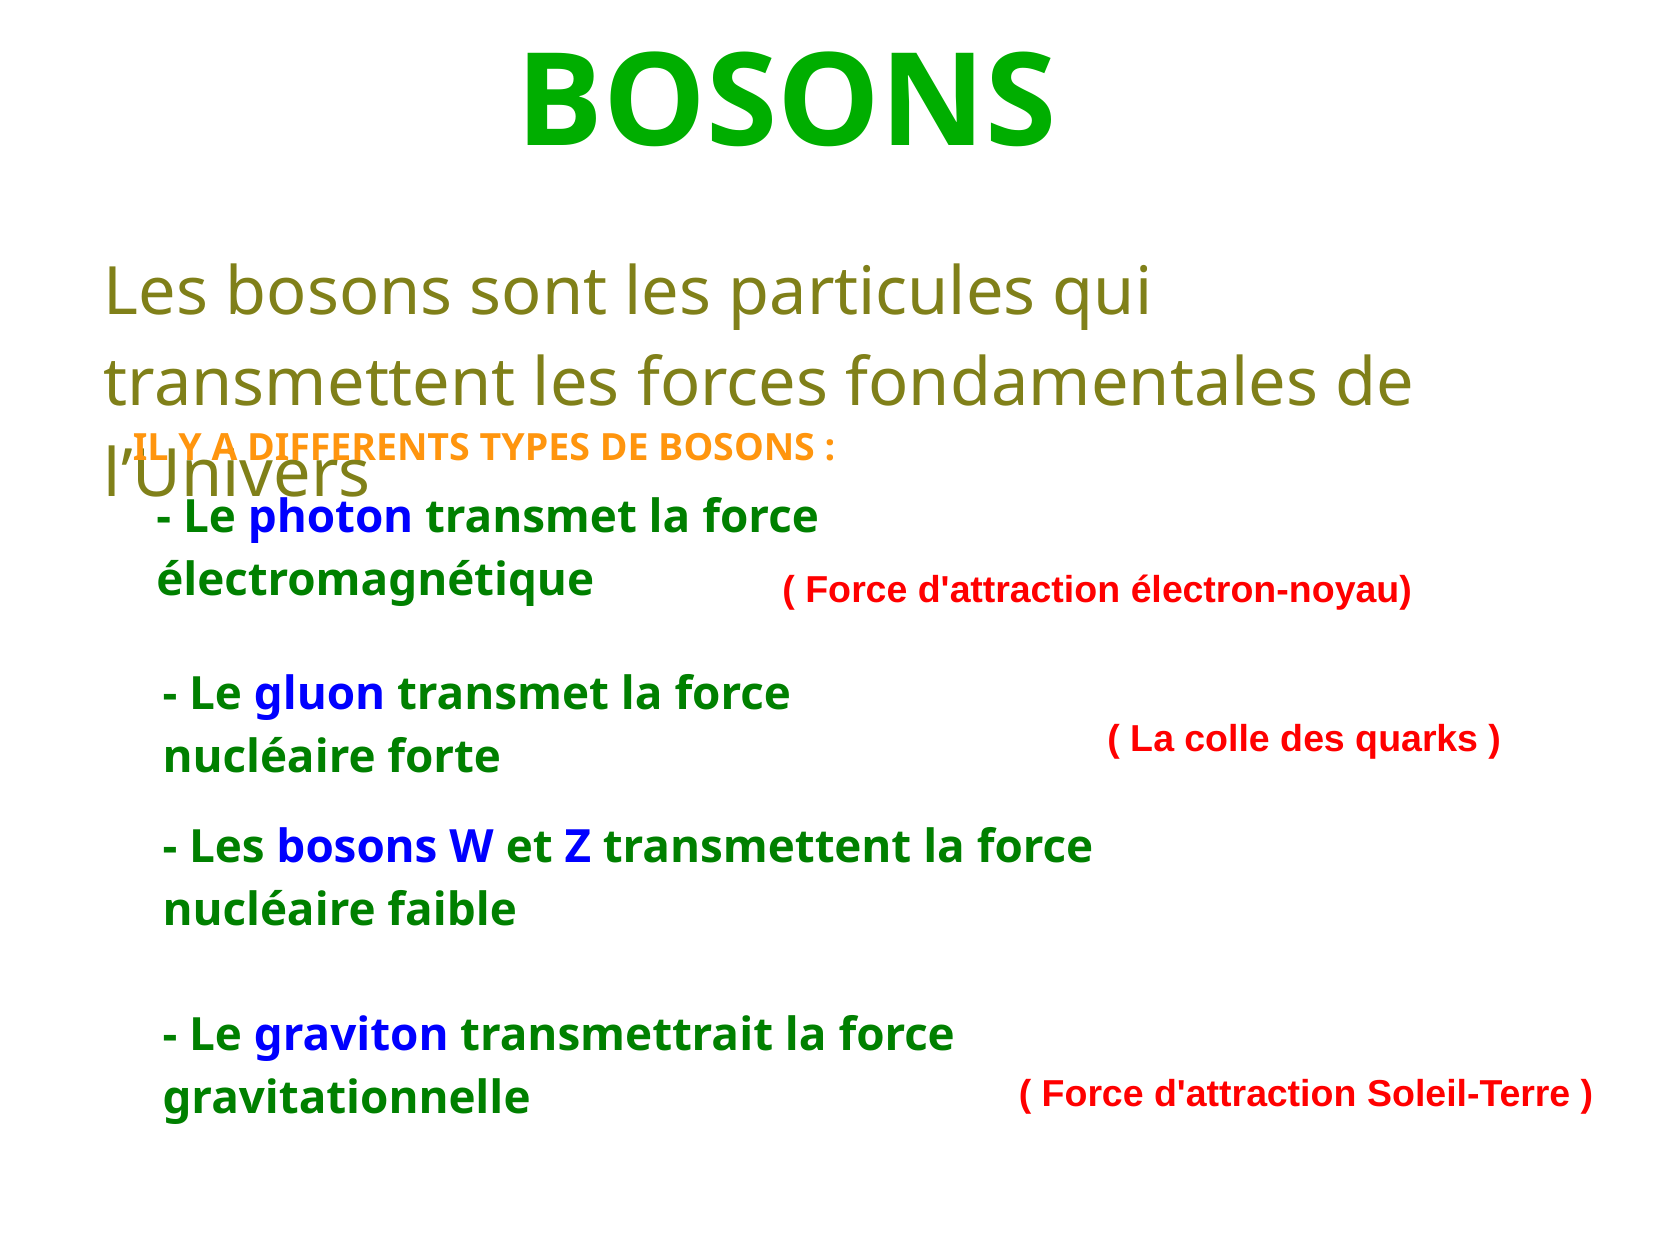

BOSONS
Les bosons sont les particules qui transmettent les forces fondamentales de l’Univers
IL Y A DIFFERENTS TYPES DE BOSONS :
- Le photon transmet la force électromagnétique
- Les bosons W et Z transmettent la force nucléaire faible
- Le graviton transmettrait la force gravitationnelle
( Force d'attraction électron-noyau)
- Le gluon transmet la force nucléaire forte
( La colle des quarks )
( Force d'attraction Soleil-Terre )